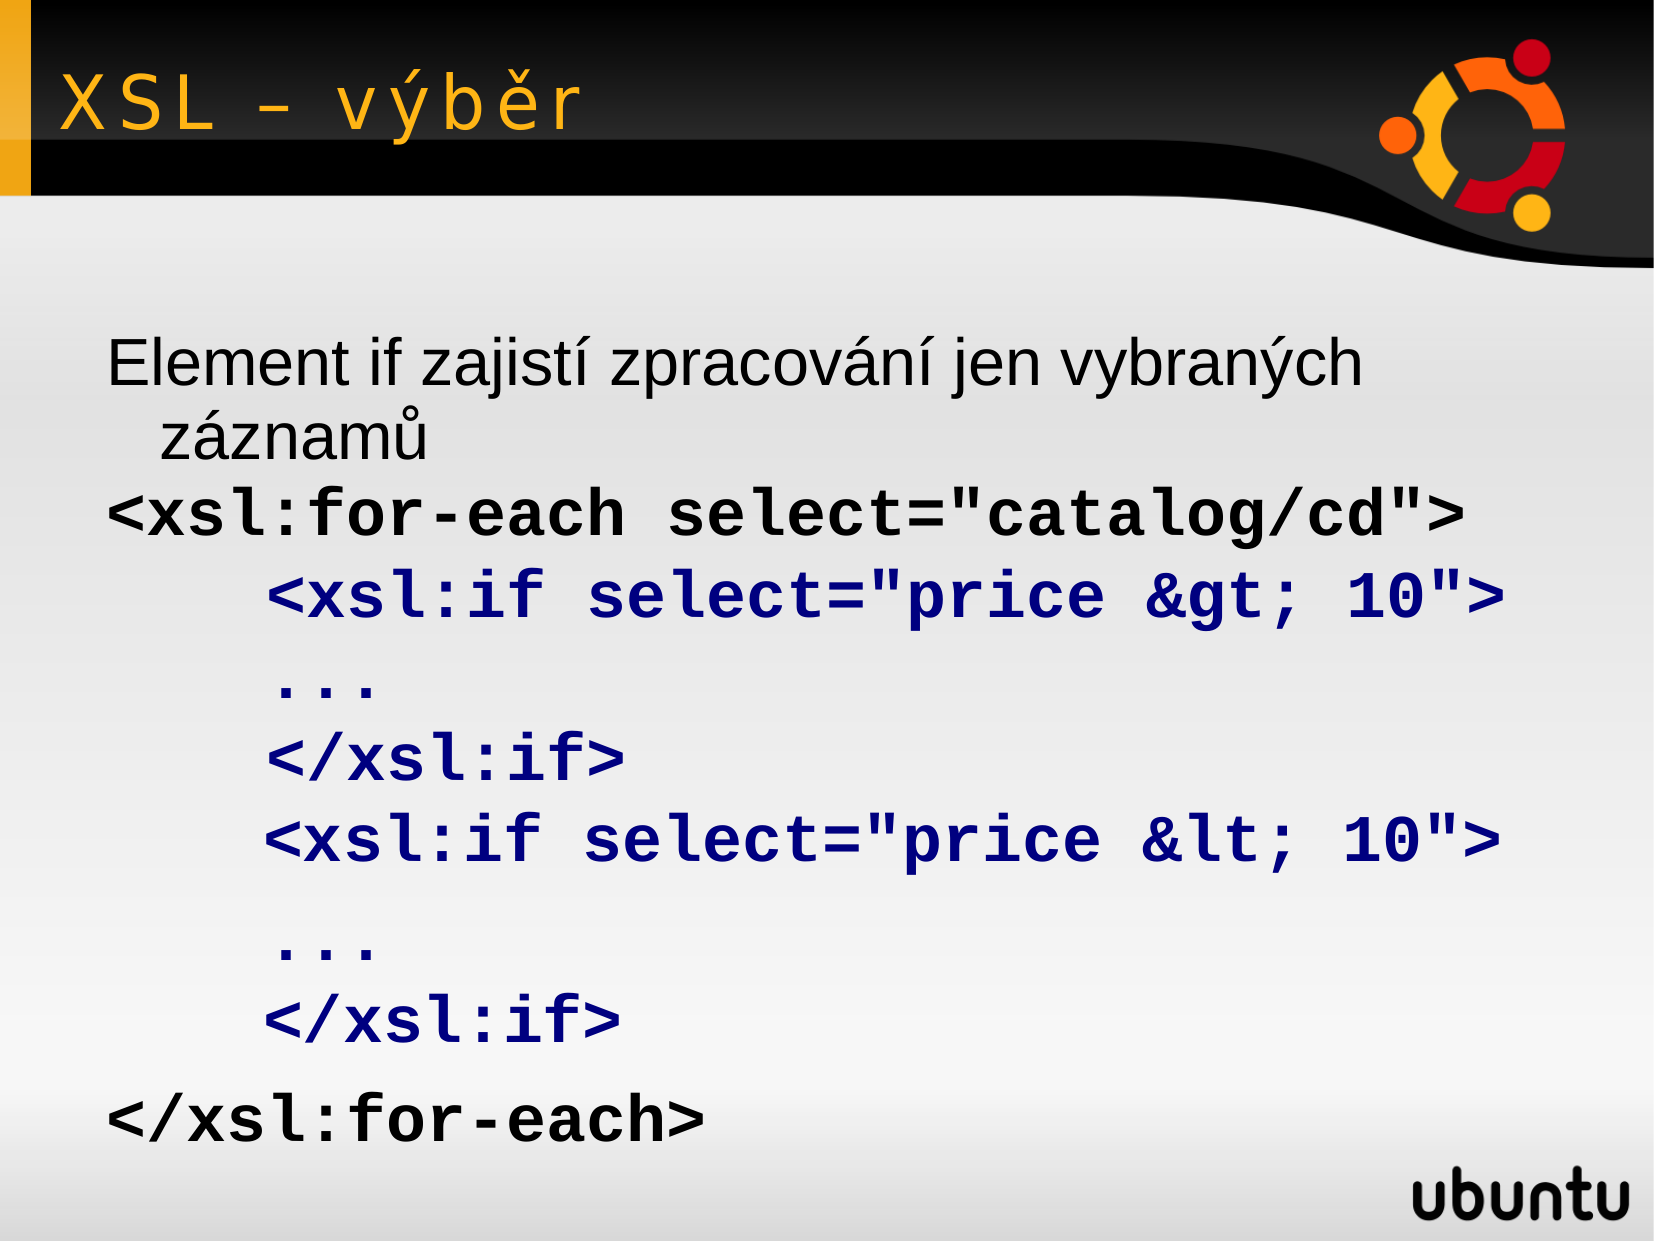

# XSL – výběr
Element if zajistí zpracování jen vybraných záznamů
<xsl:for-each select="catalog/cd">
 <xsl:if select="price &gt; 10">
 ...
 </xsl:if>
 <xsl:if select="price &lt; 10">
 ...
 </xsl:if>
</xsl:for-each>